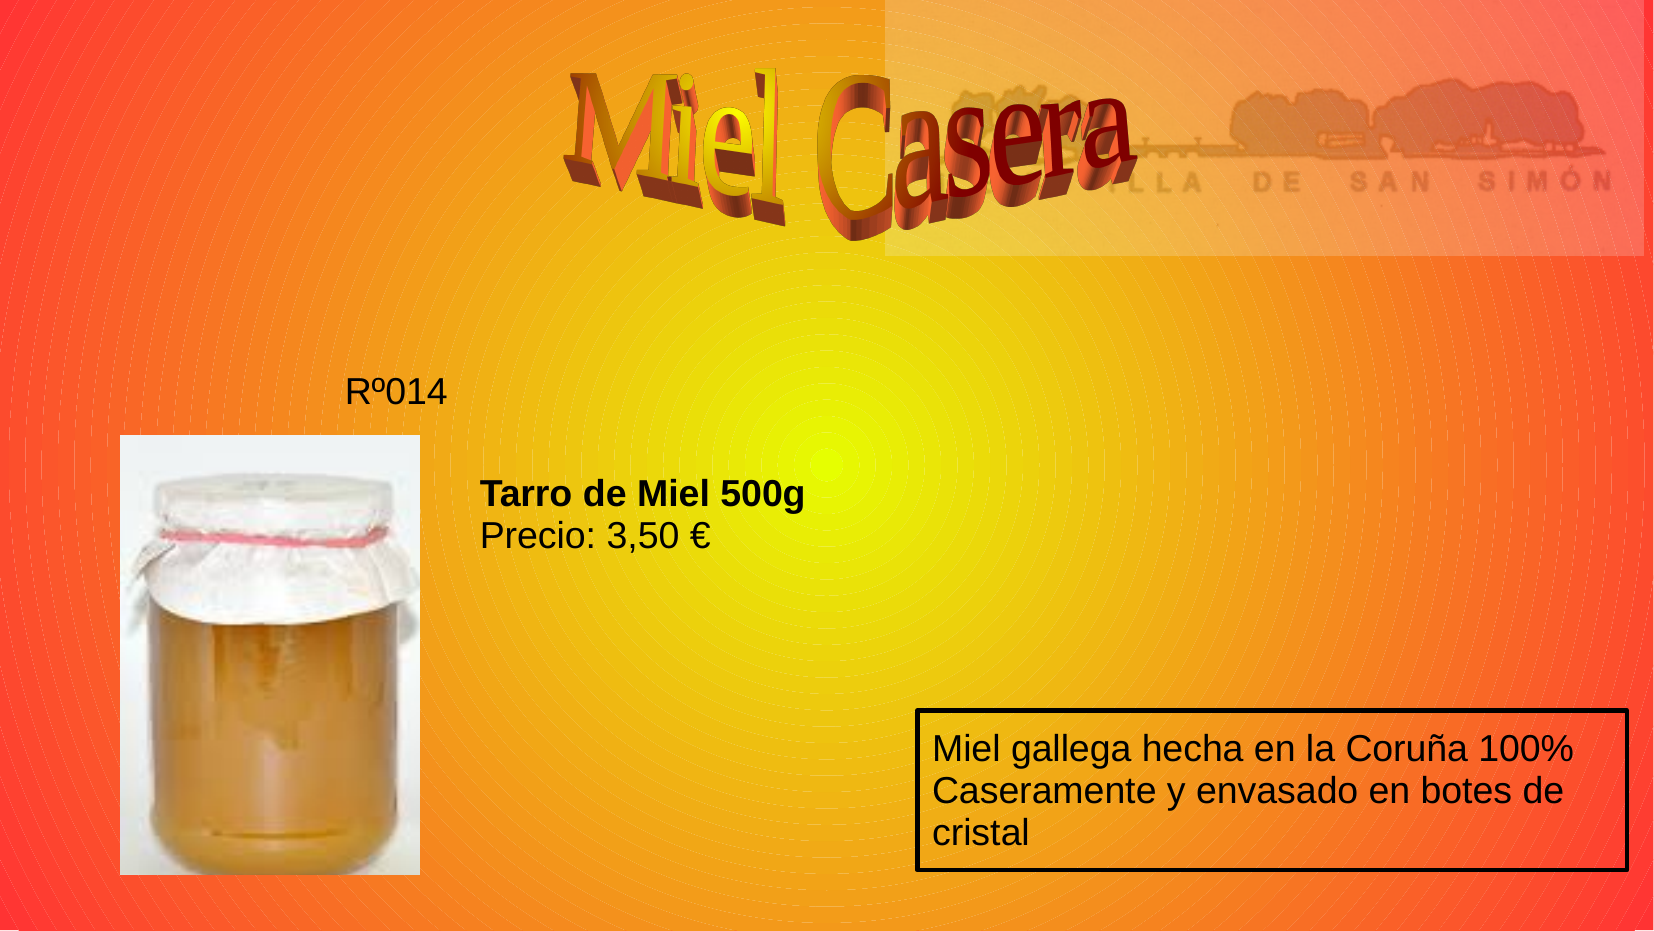

Miel Casera
Rº014
Tarro de Miel 500g
Precio: 3,50 €
Miel gallega hecha en la Coruña 100%
Caseramente y envasado en botes de cristal